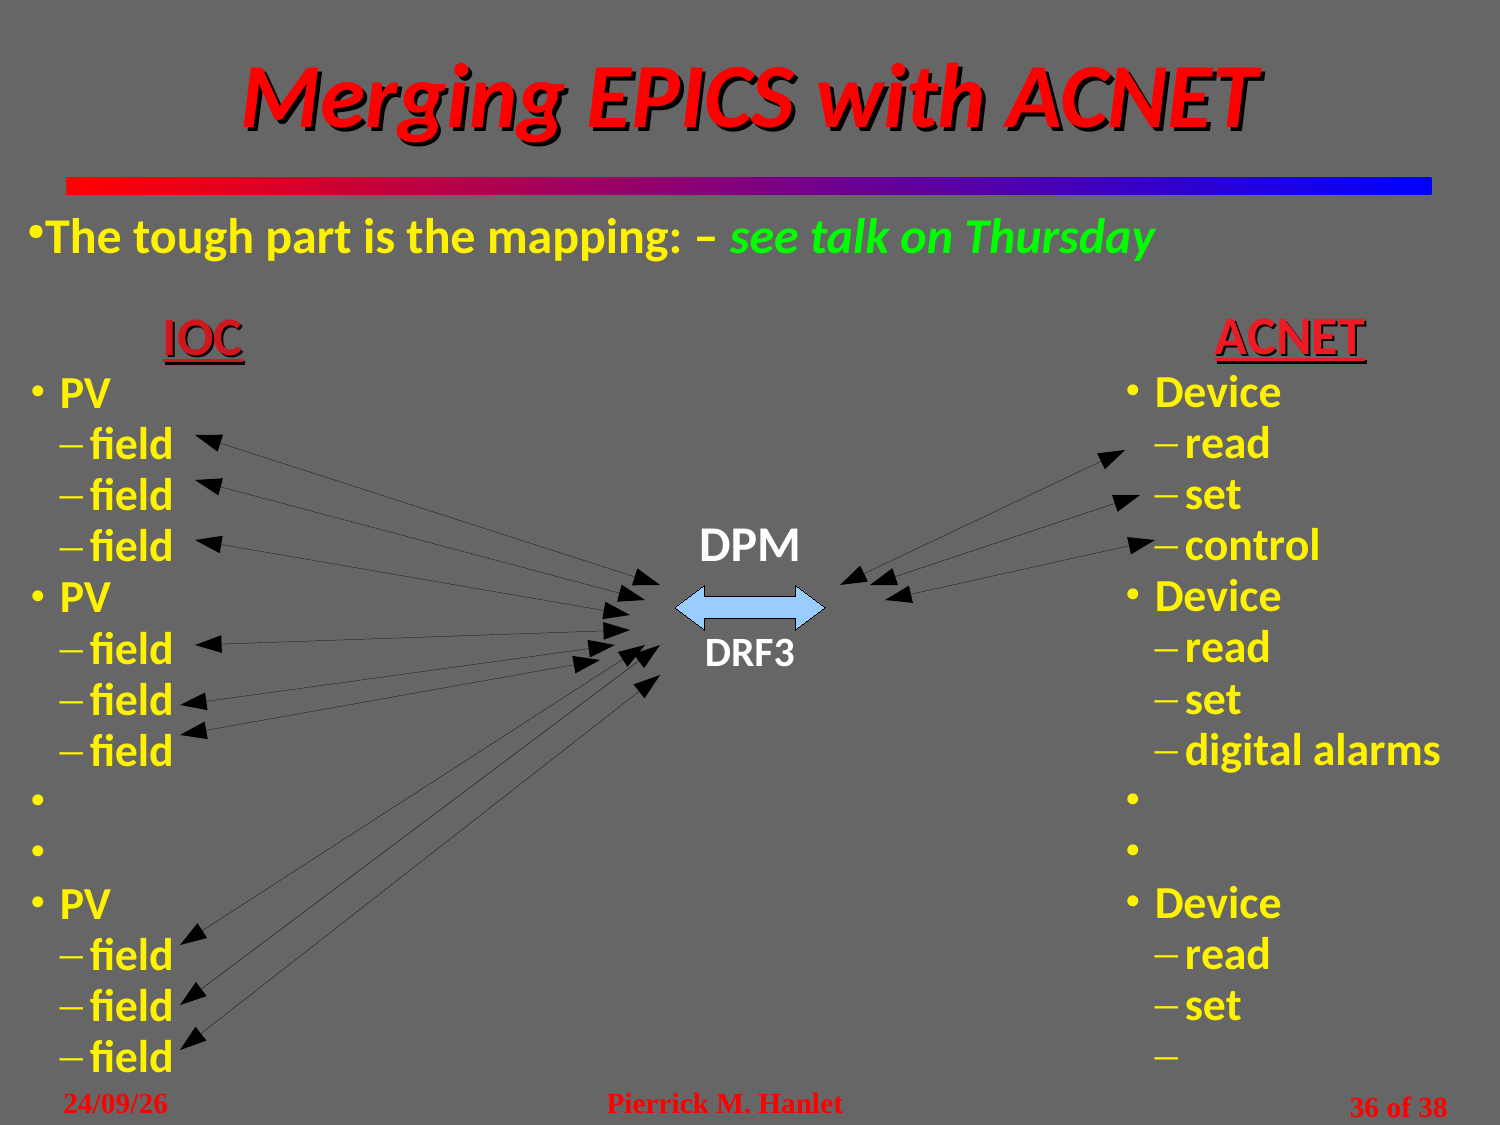

# Merging EPICS with ACNET
The tough part is the mapping: – see talk on Thursday
ACNET
Device
read
set
control
Device
read
set
digital alarms
Device
read
set
IOC
PV
field
field
field
PV
field
field
field
PV
field
field
field
DPM
DRF3
36
Pierrick Hanlet